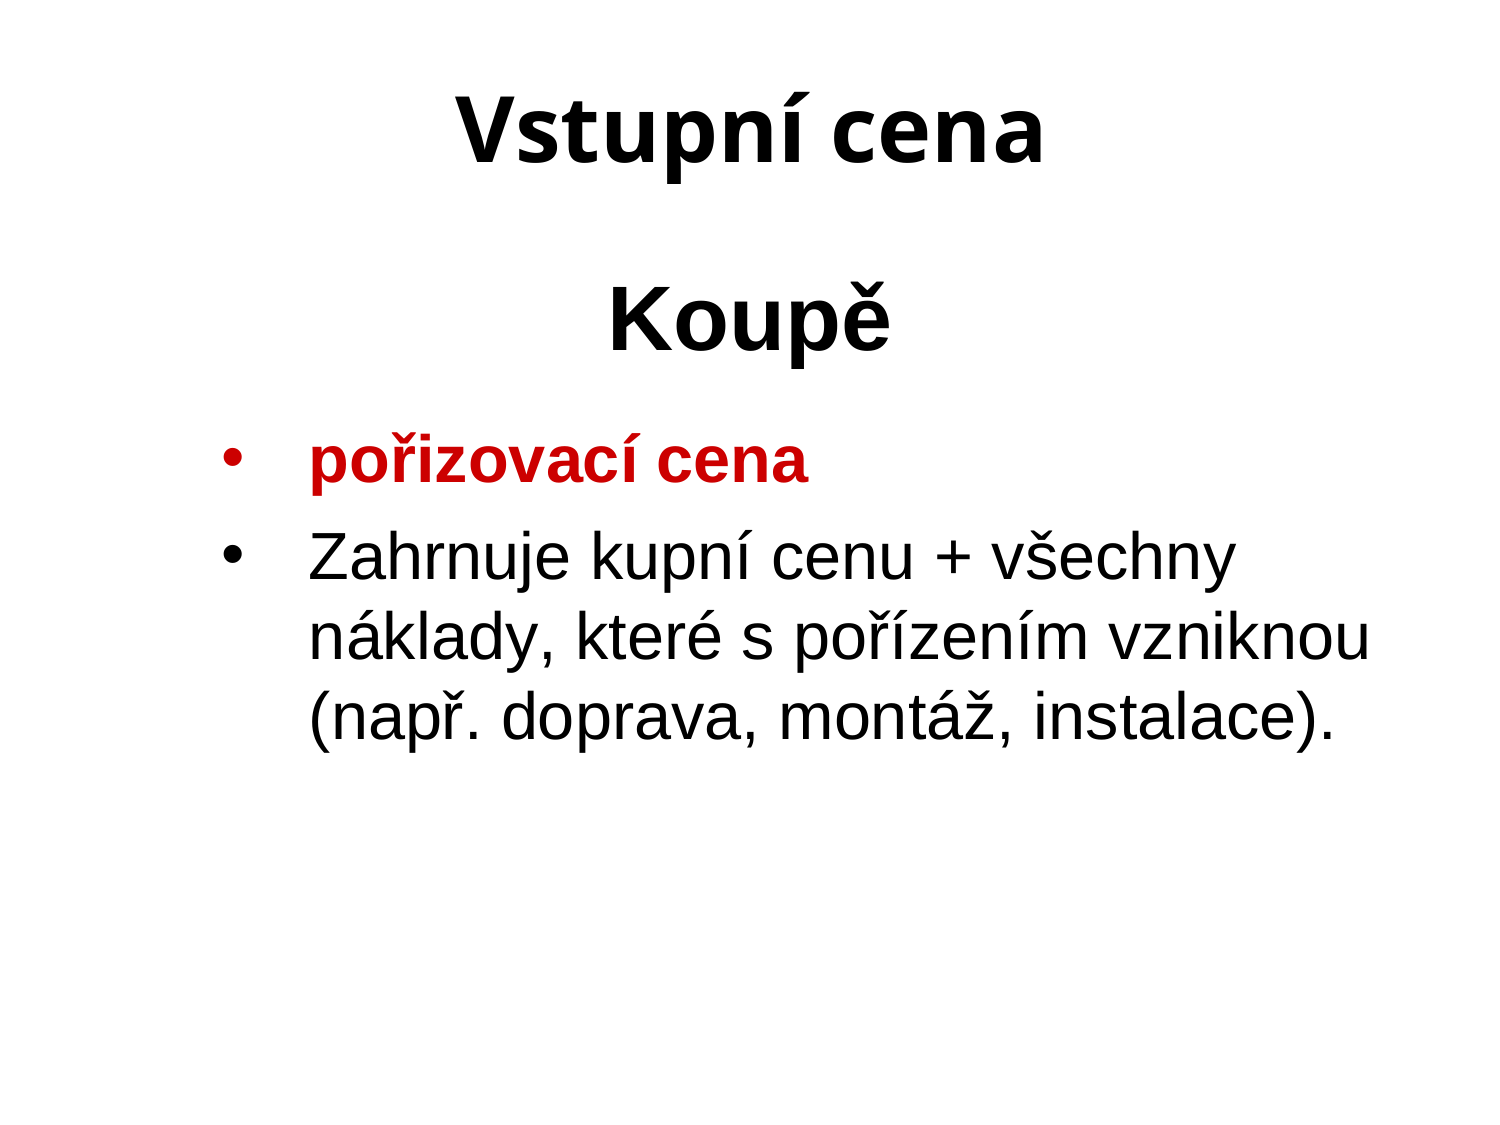

Vstupní cena
# Koupě
pořizovací cena
Zahrnuje kupní cenu + všechny náklady, které s pořízením vzniknou (např. doprava, montáž, instalace).